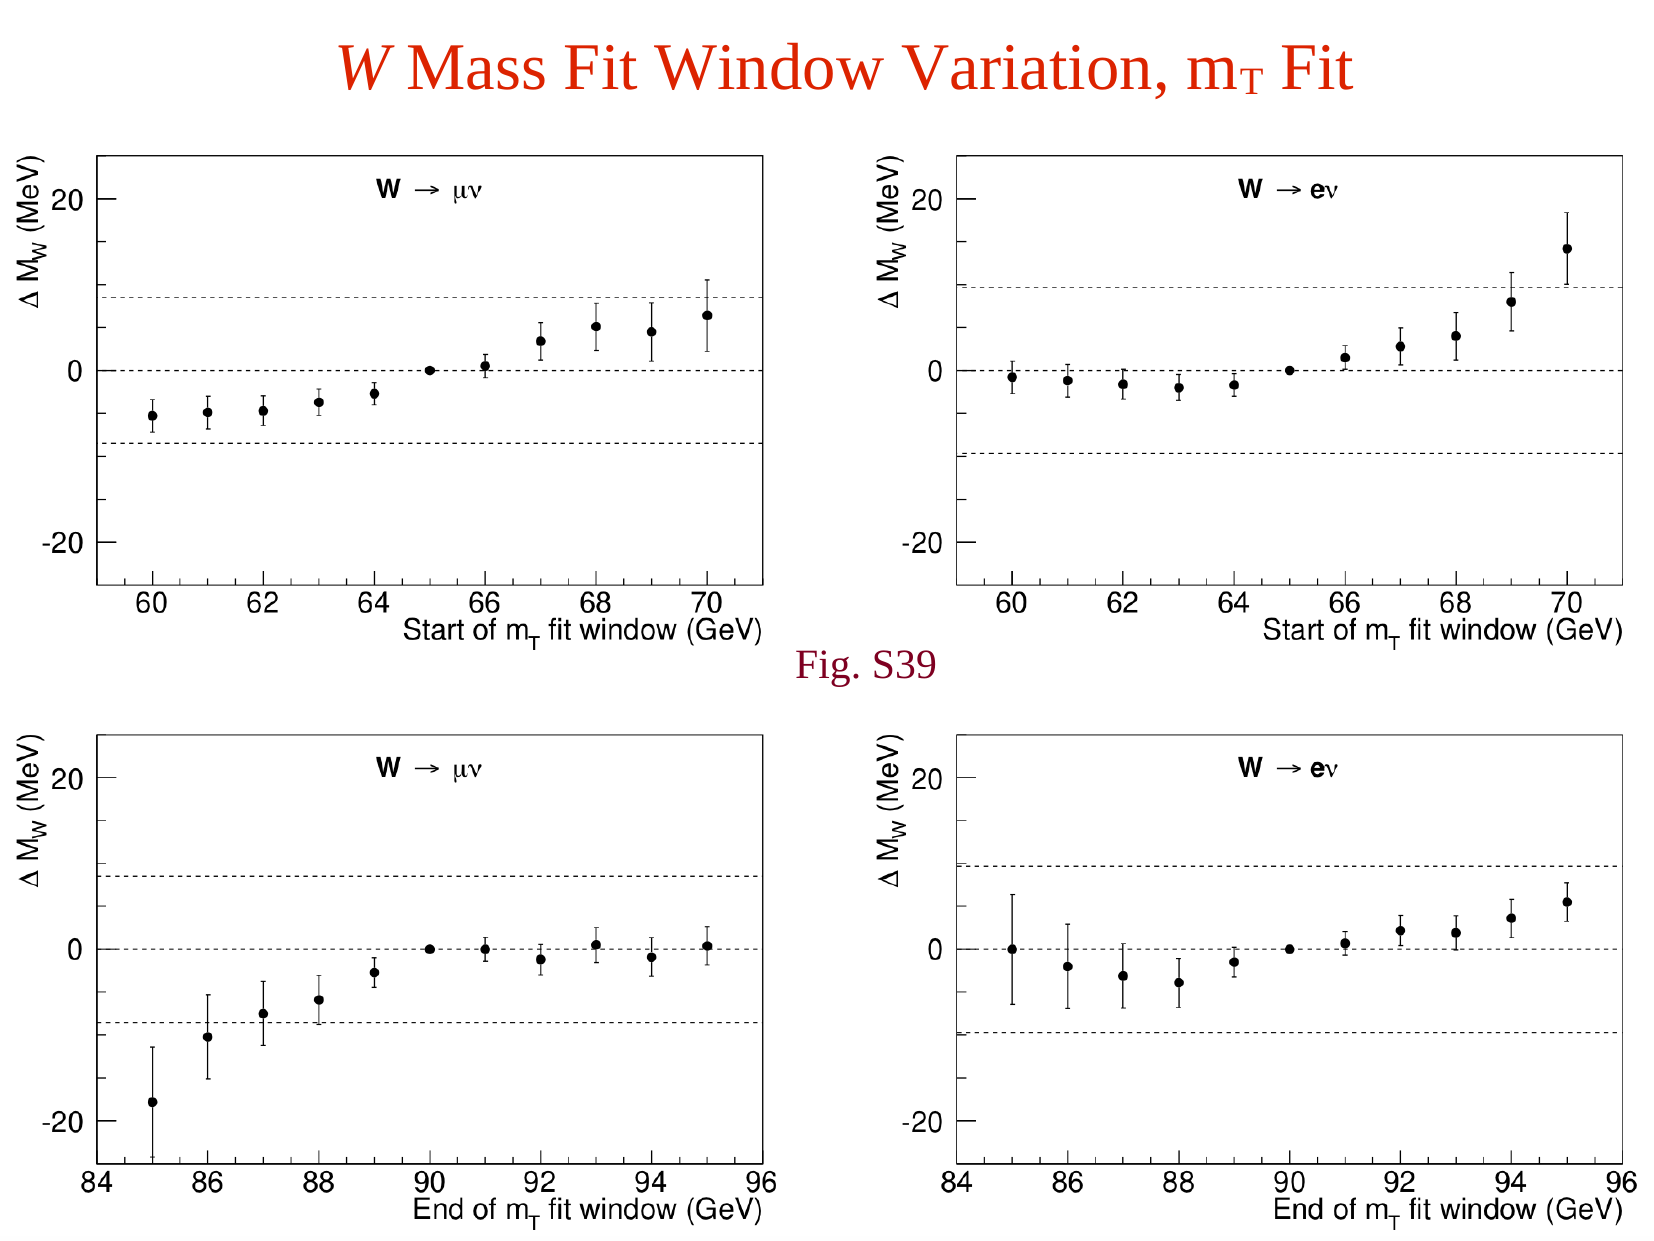

# W Mass Fit Window Variation, mT Fit
Fig. S39
A. V. Kotwal, JLab Users Meeting, 6/14/22